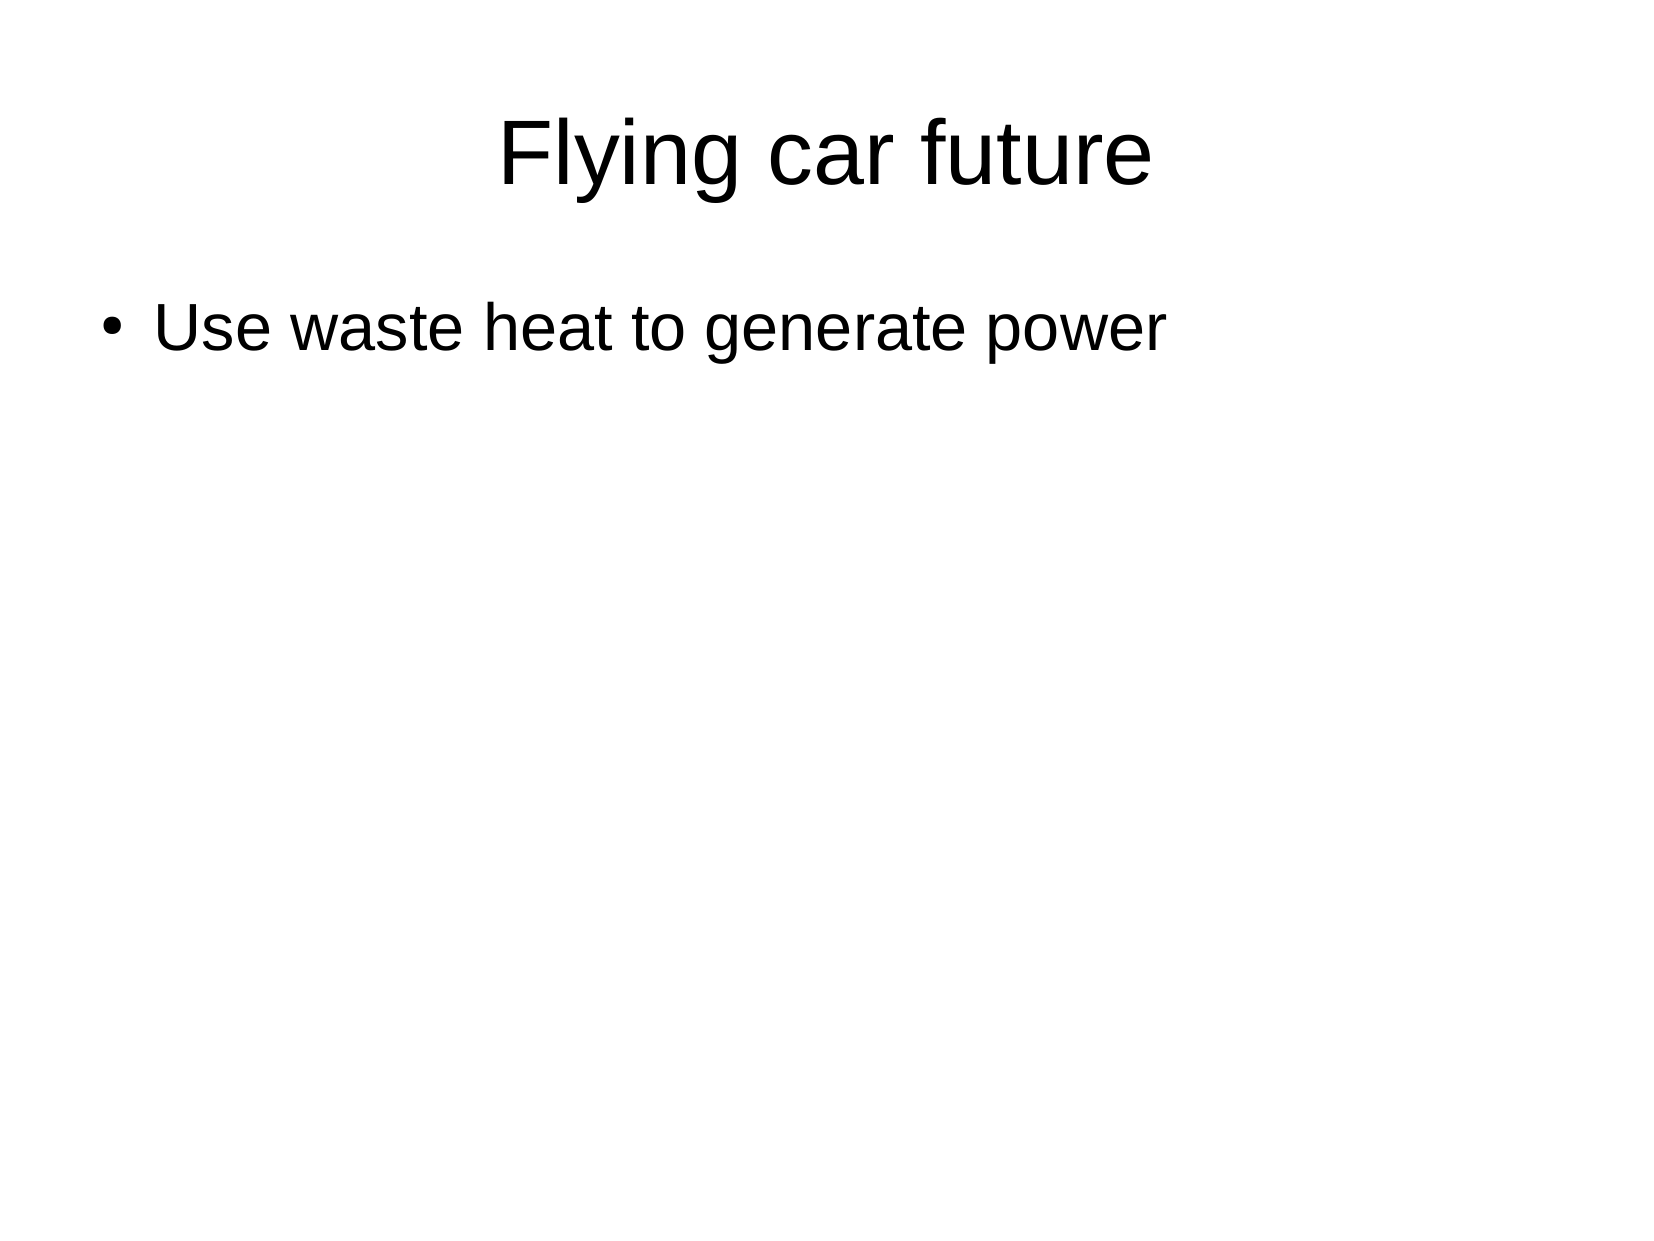

# Flying car future
Use waste heat to generate power